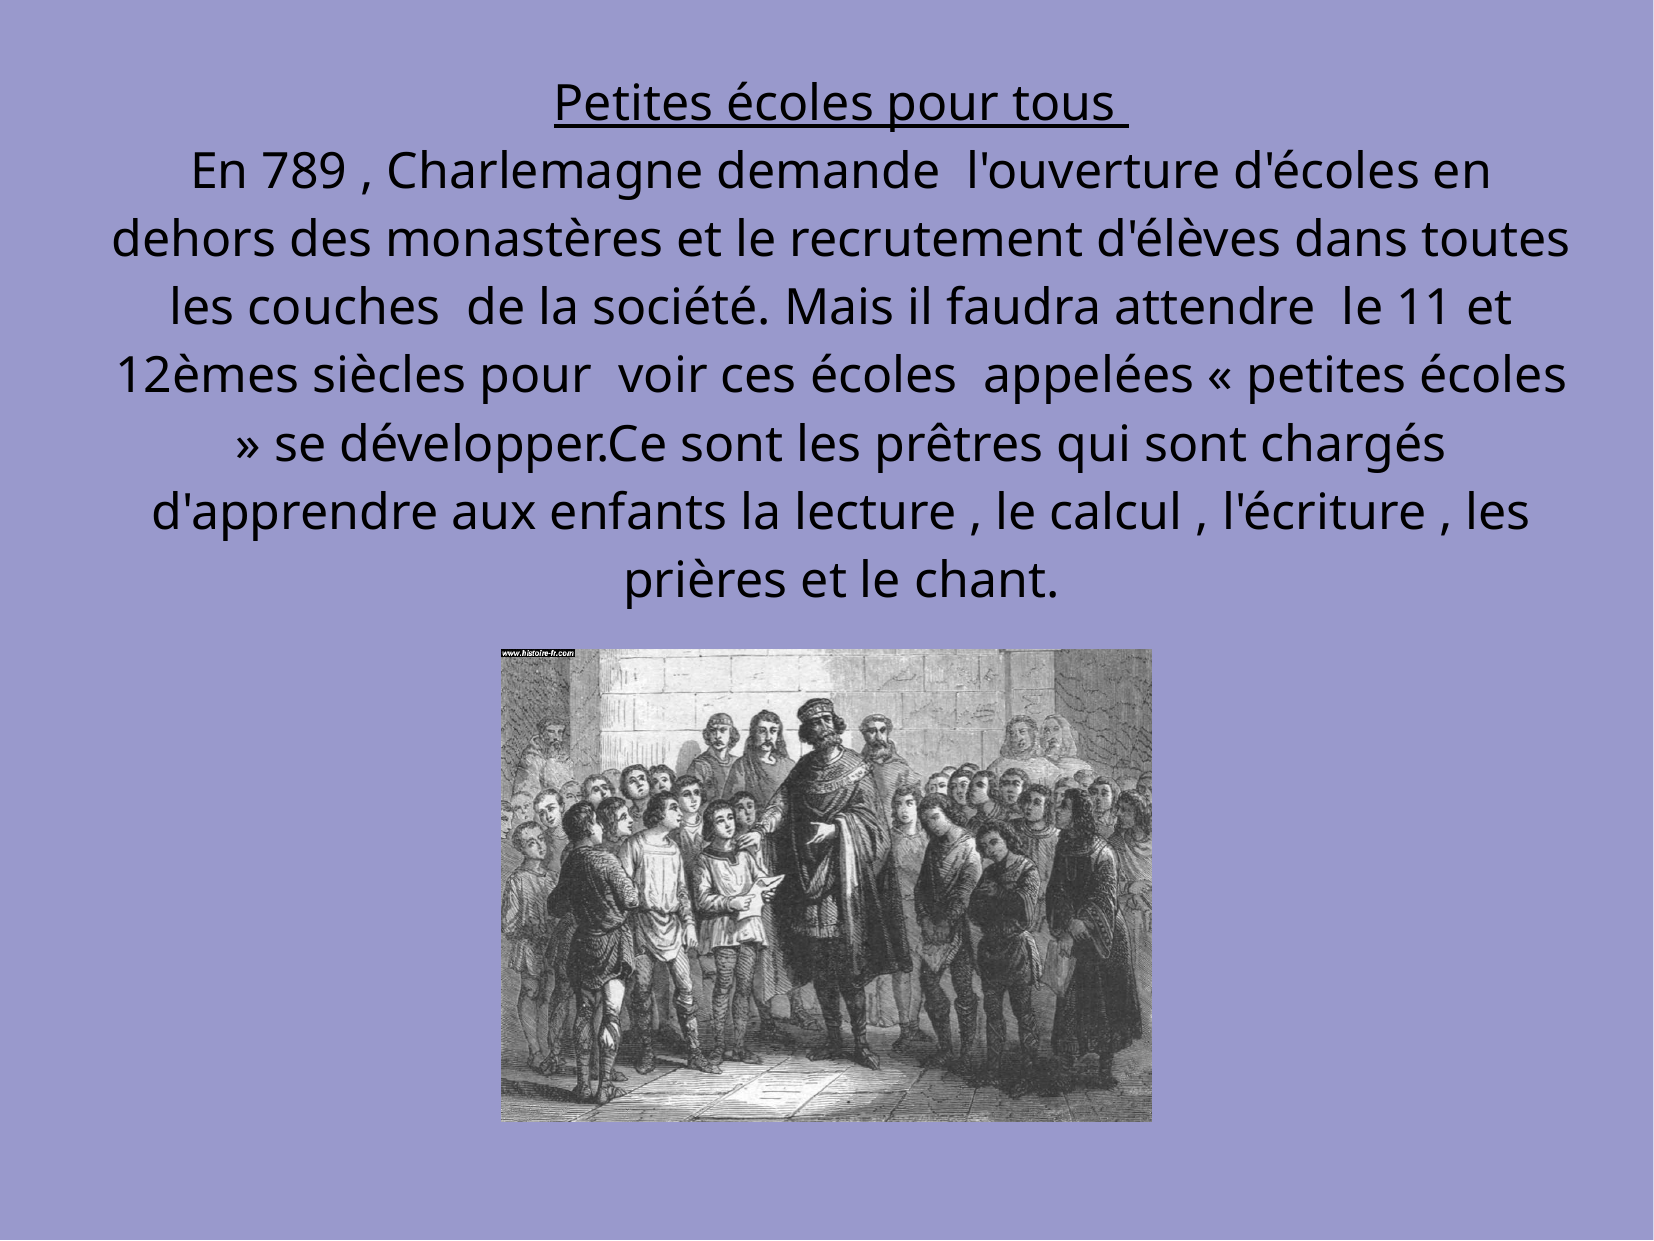

Petites écoles pour tous
En 789 , Charlemagne demande l'ouverture d'écoles en dehors des monastères et le recrutement d'élèves dans toutes les couches de la société. Mais il faudra attendre le 11 et 12èmes siècles pour voir ces écoles appelées « petites écoles » se développer.Ce sont les prêtres qui sont chargés d'apprendre aux enfants la lecture , le calcul , l'écriture , les prières et le chant.